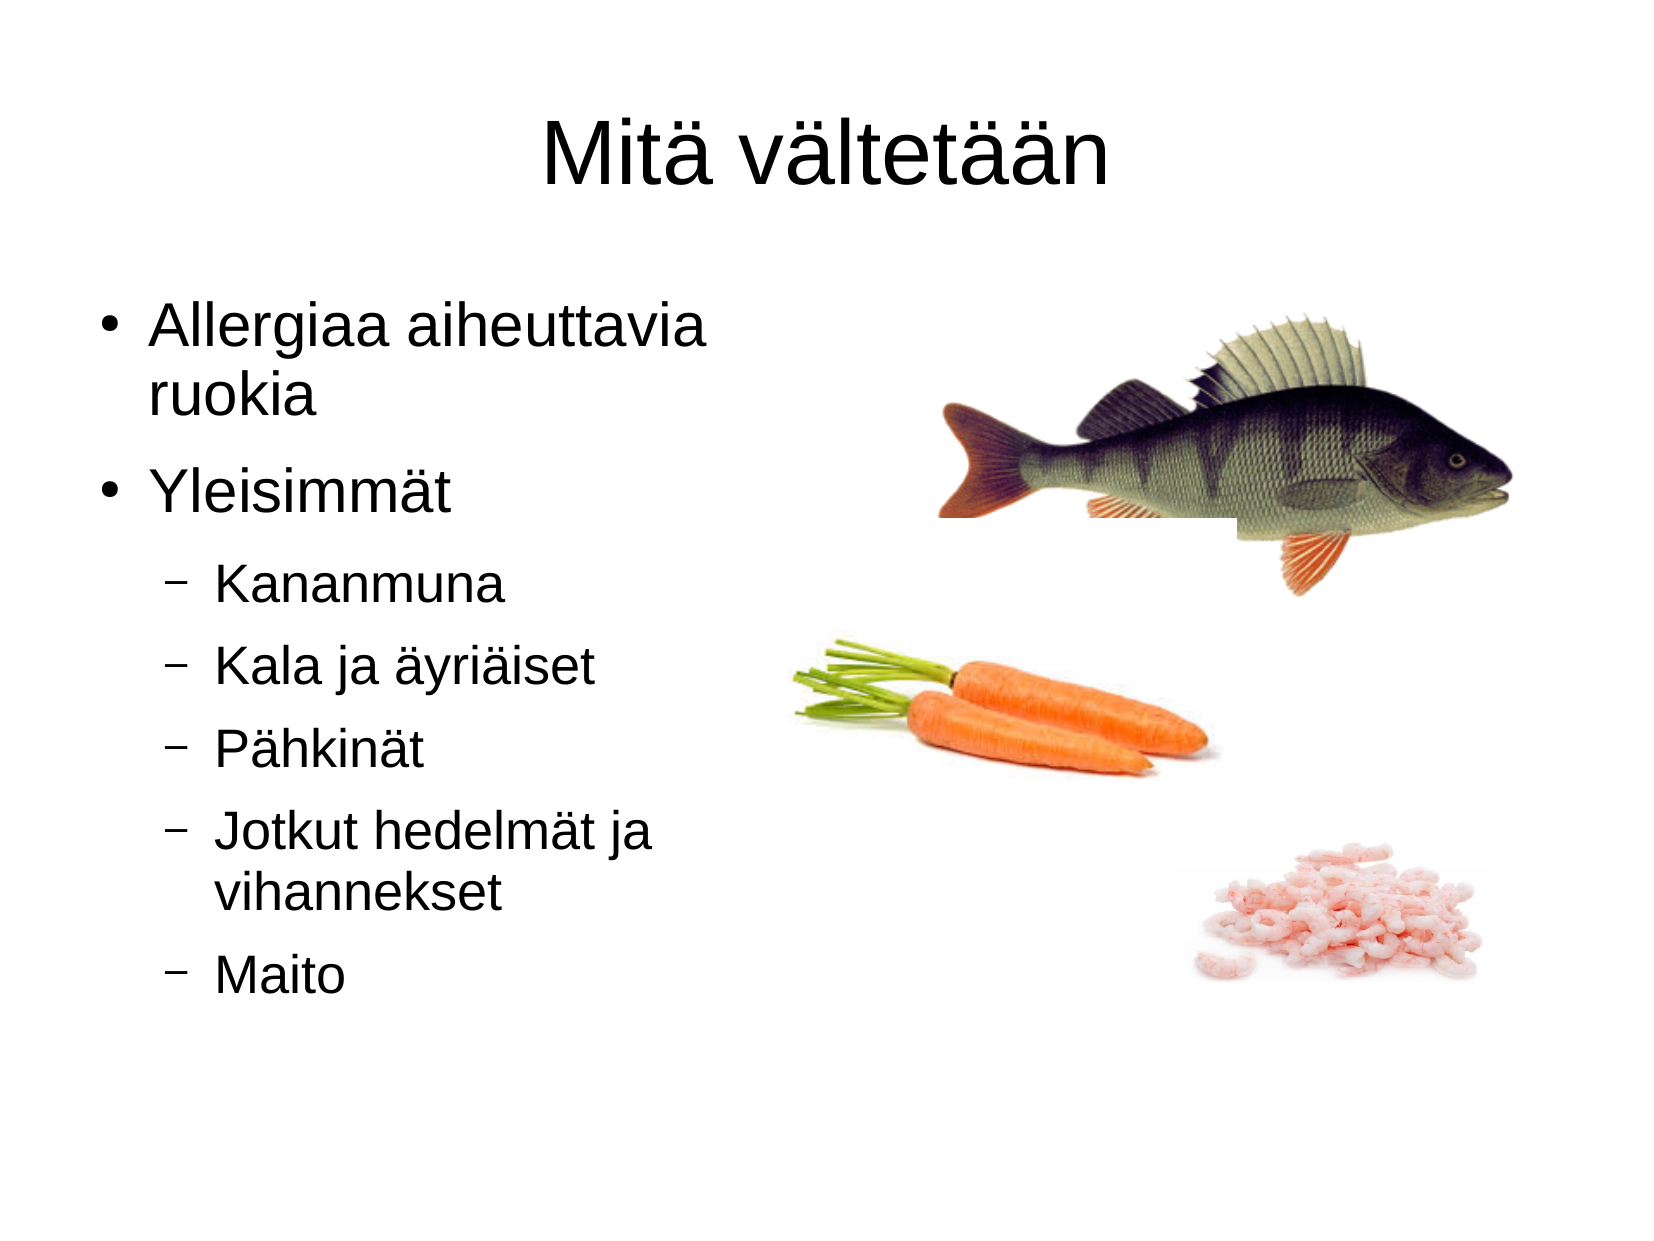

# Mitä vältetään
Allergiaa aiheuttavia ruokia
Yleisimmät
Kananmuna
Kala ja äyriäiset
Pähkinät
Jotkut hedelmät ja vihannekset
Maito